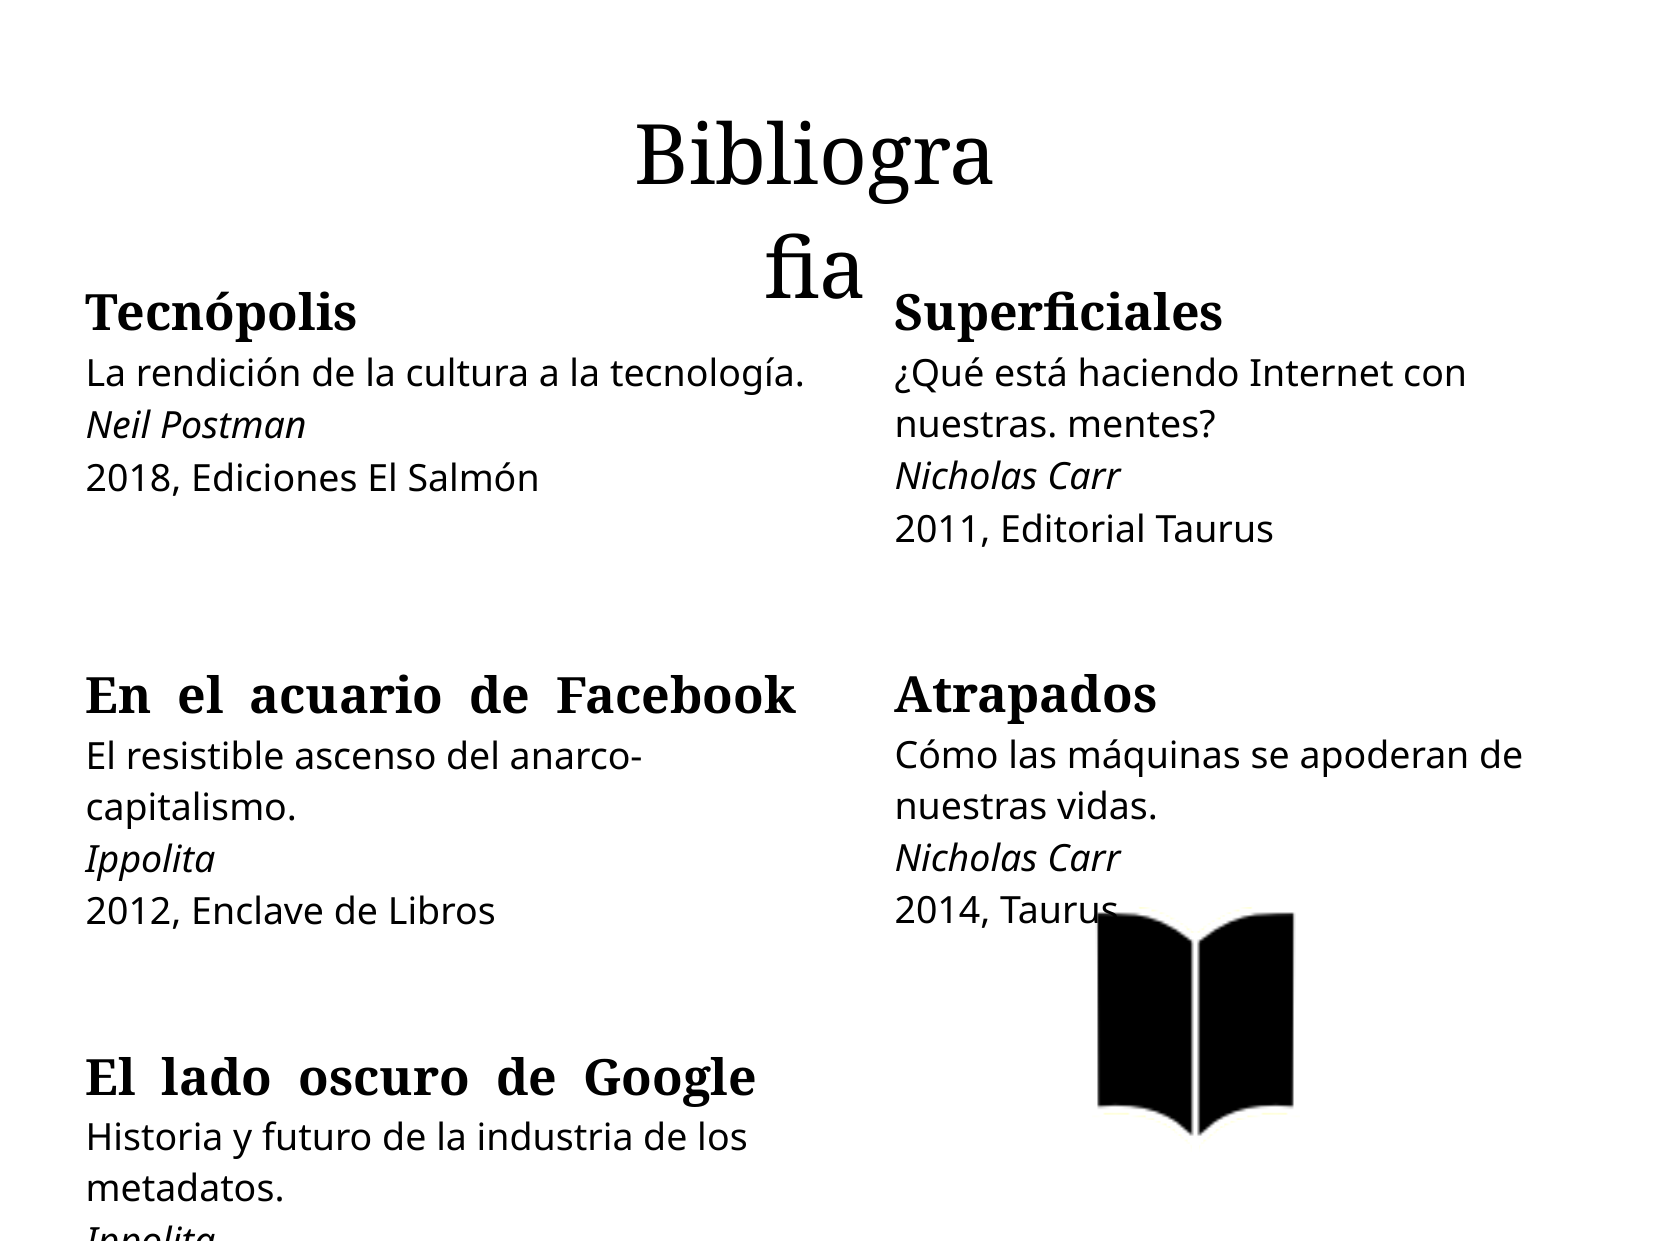

Bibliografia
Tecnópolis
La rendición de la cultura a la tecnología.
Neil Postman
2018, Ediciones El Salmón
En el acuario de Facebook
El resistible ascenso del anarco-capitalismo.
Ippolita
2012, Enclave de Libros
El lado oscuro de Google
Historia y futuro de la industria de los metadatos.
Ippolita
2010, Editorial Virus
Superficiales
¿Qué está haciendo Internet con nuestras. mentes?
Nicholas Carr
2011, Editorial Taurus
Atrapados
Cómo las máquinas se apoderan de nuestras vidas.
Nicholas Carr
2014, Taurus